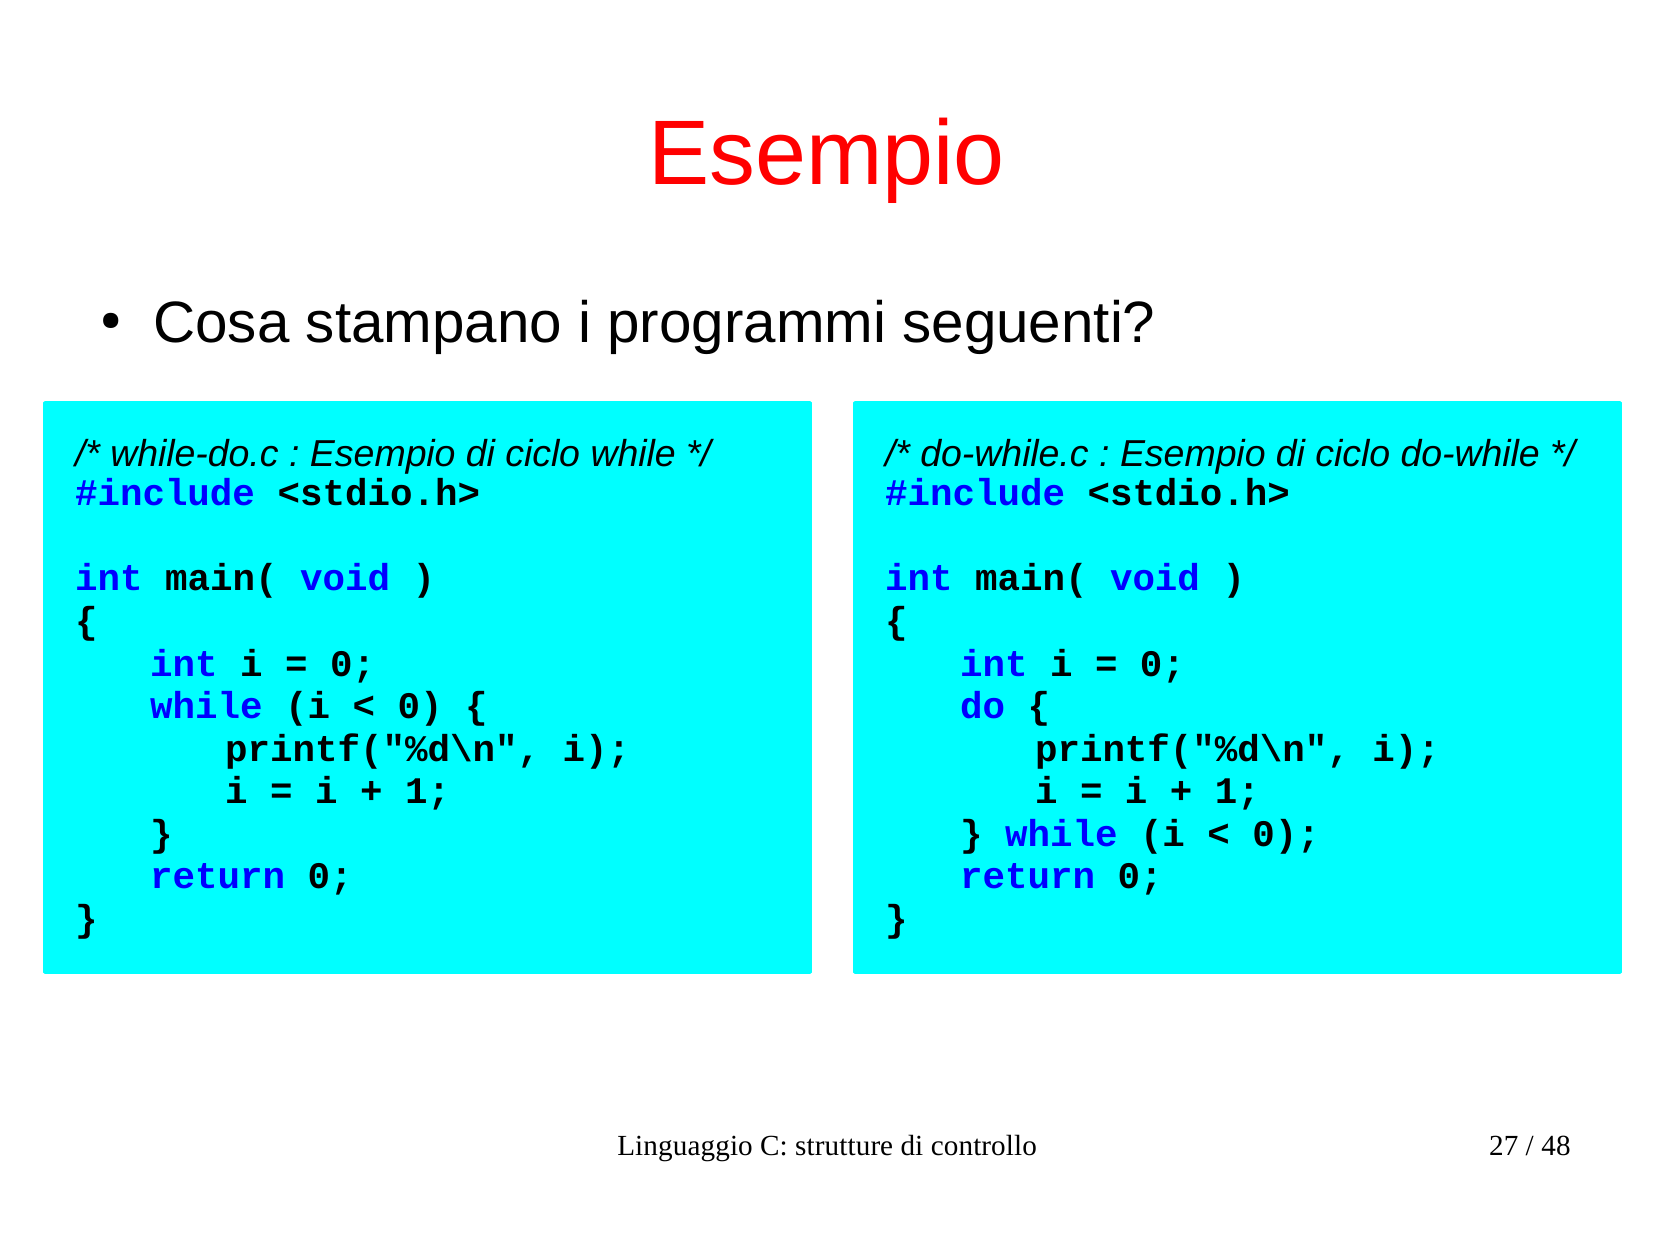

# Esempio
Cosa stampano i programmi seguenti?
/* while-do.c : Esempio di ciclo while */
#include <stdio.h>
int main( void )
{
	int i = 0;
	while (i < 0) {
		printf("%d\n", i);
		i = i + 1;
	}
	return 0;
}
/* do-while.c : Esempio di ciclo do-while */
#include <stdio.h>
int main( void )
{
	int i = 0;
	do {
		printf("%d\n", i);
		i = i + 1;
	} while (i < 0);
	return 0;
}
Linguaggio C: strutture di controllo
27